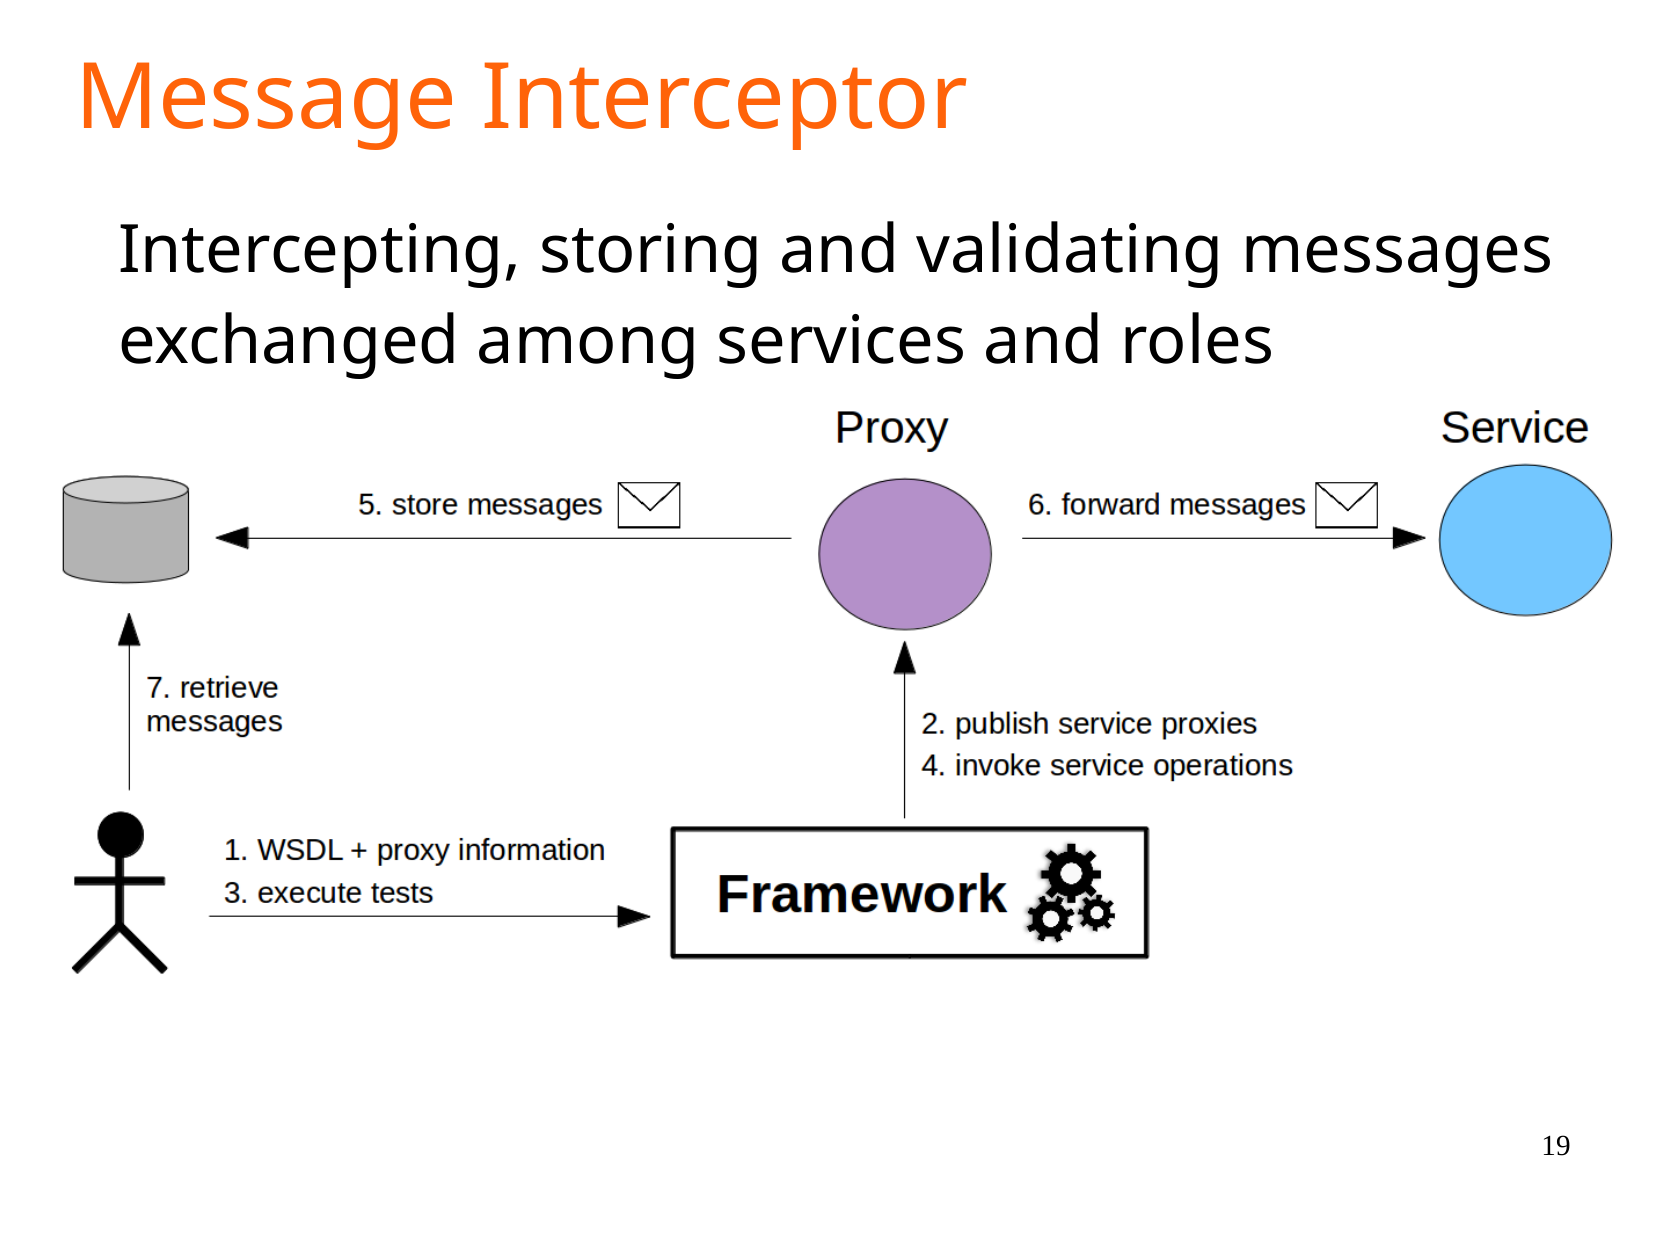

# Message Interceptor
Intercepting, storing and validating messages exchanged among services and roles
19